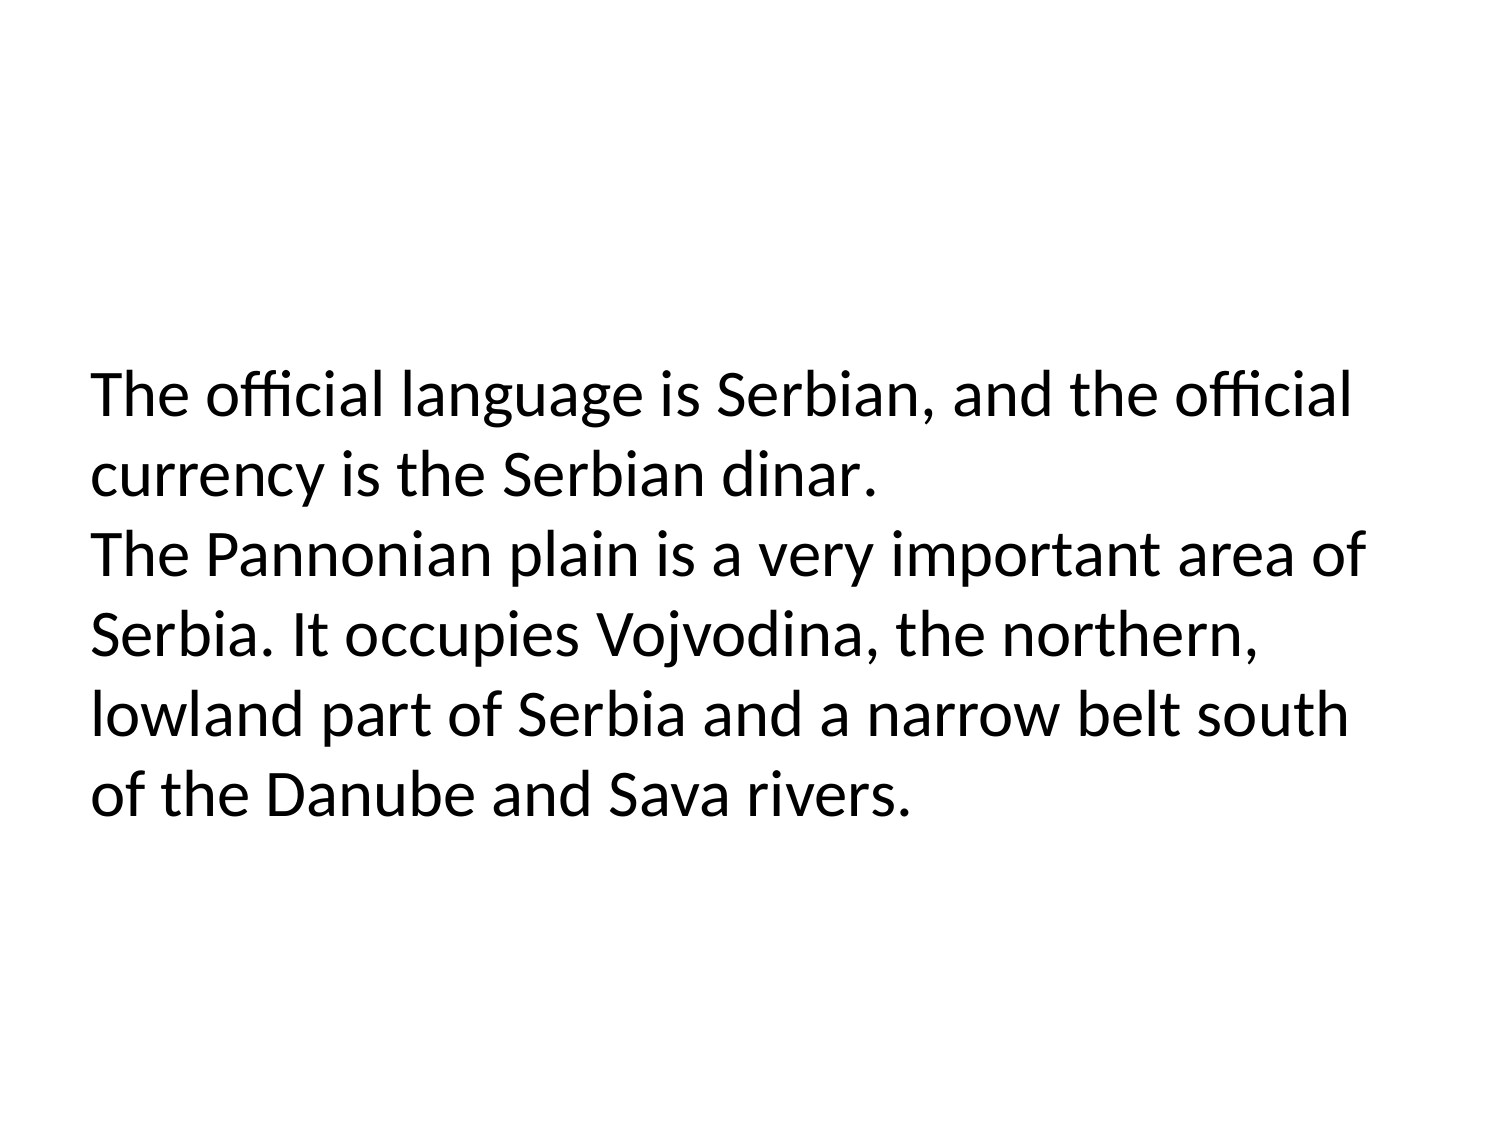

#
The official language is Serbian, and the official currency is the Serbian dinar.
The Pannonian plain is a very important area of ​​Serbia. It occupies Vojvodina, the northern, lowland part of Serbia and a narrow belt south of the Danube and Sava rivers.